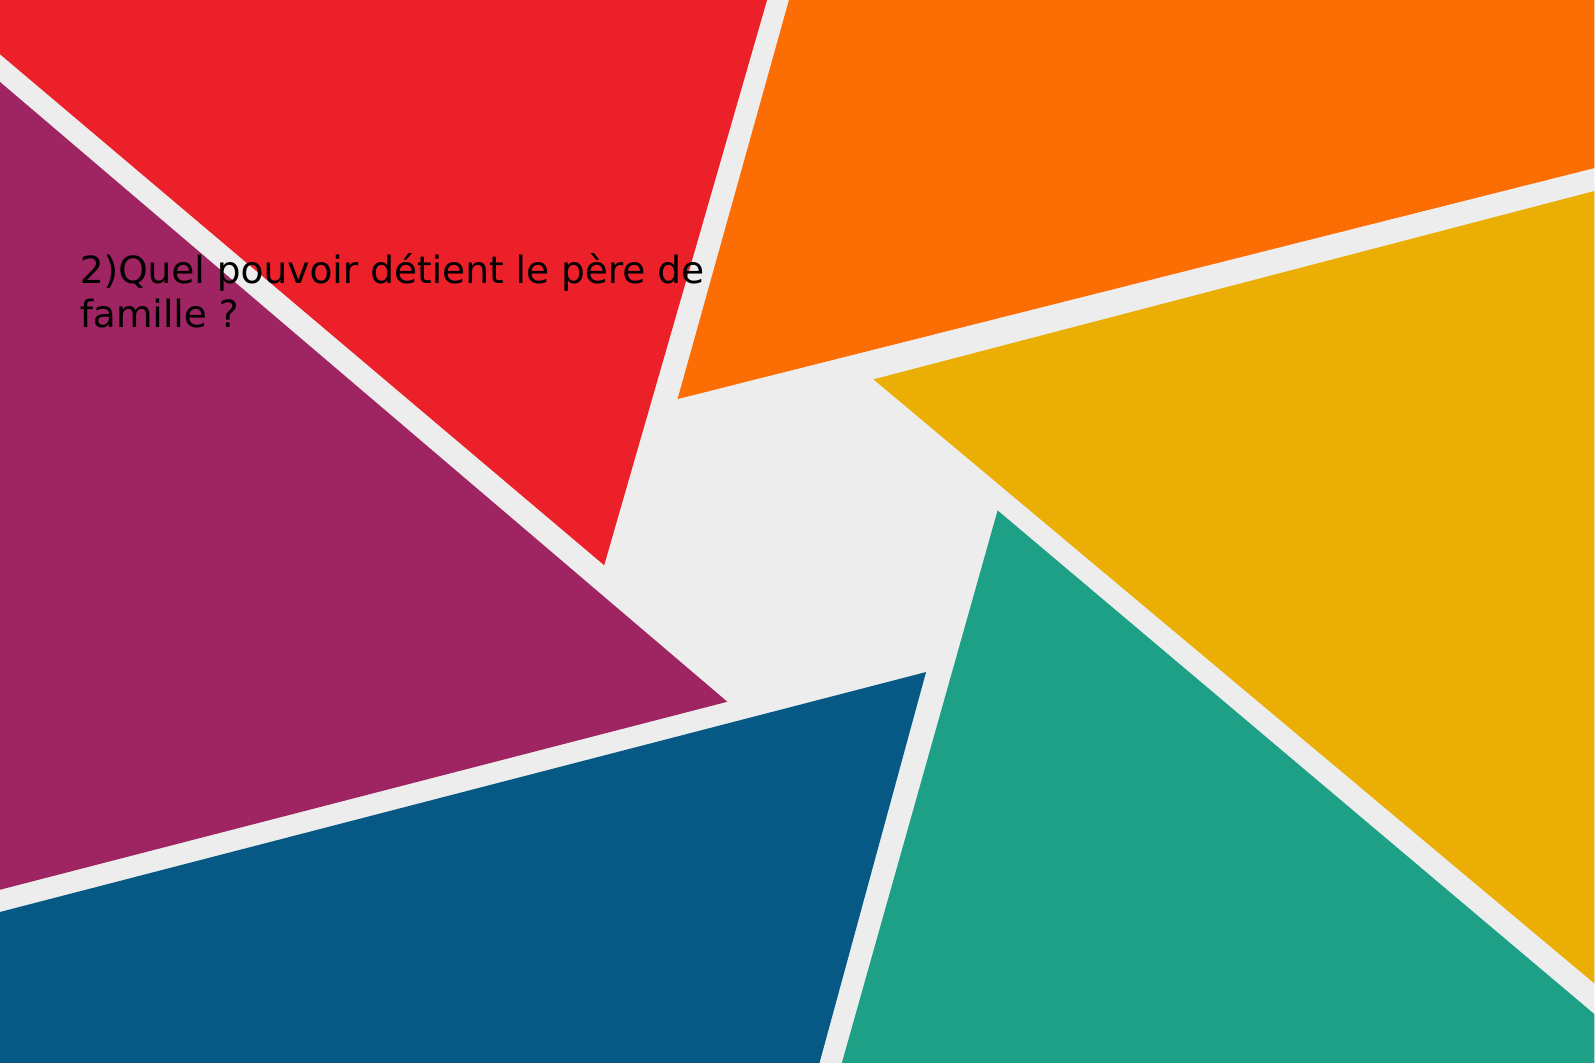

# 2)Quel pouvoir détient le père de famille ?